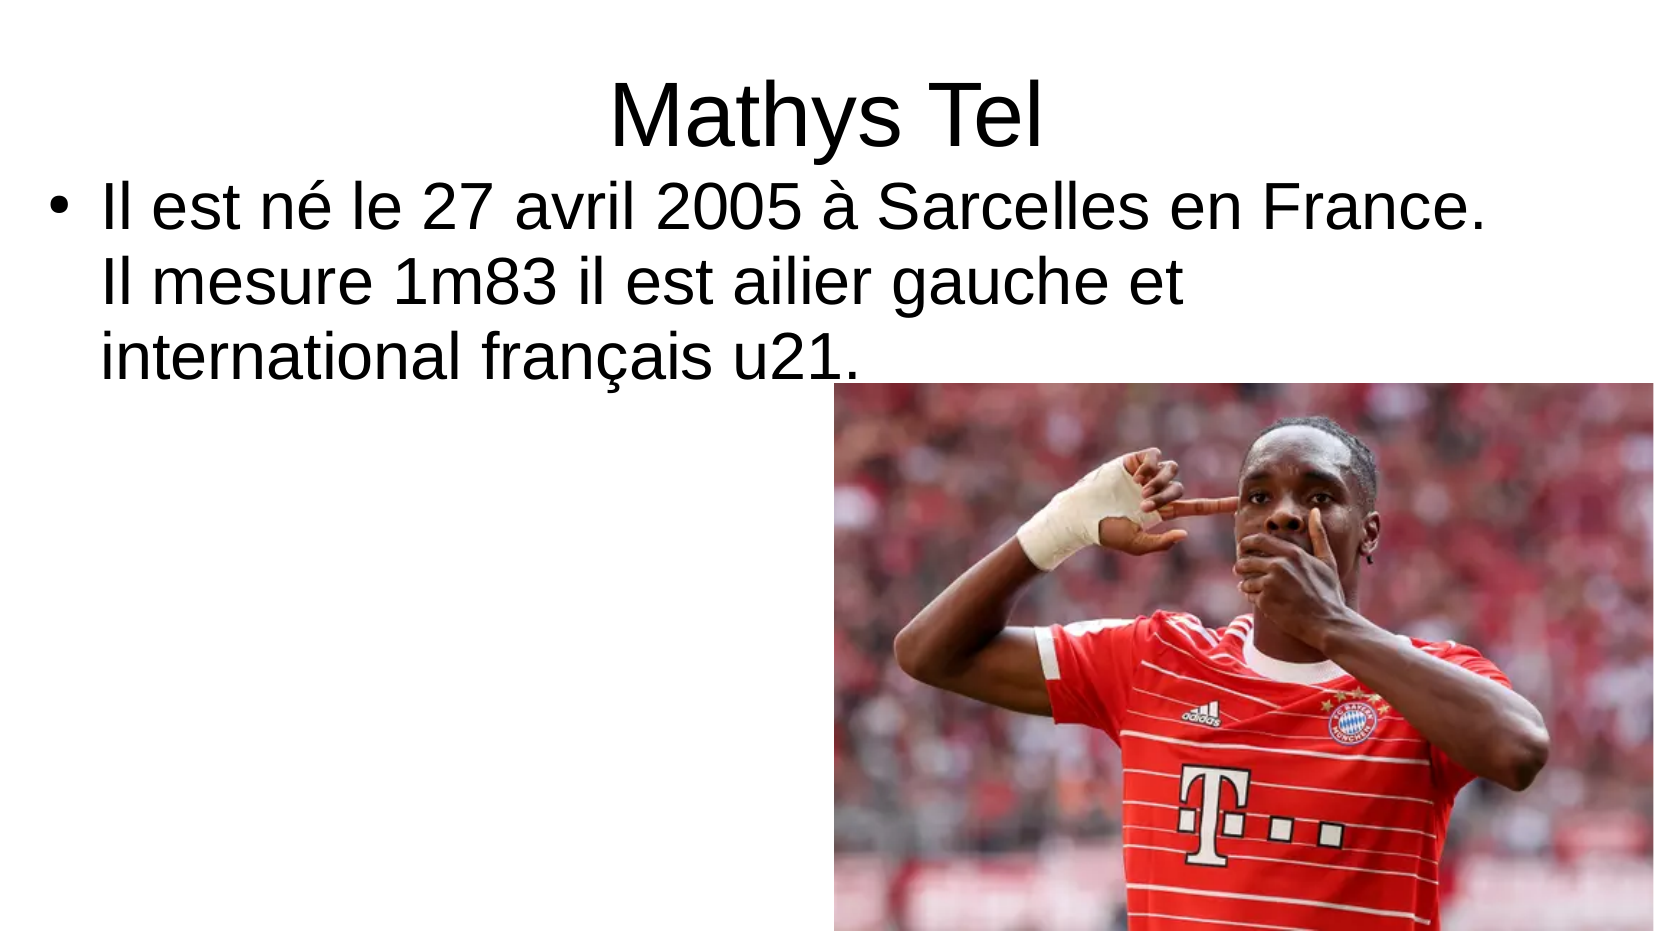

# Mathys Tel
Il est né le 27 avril 2005 à Sarcelles en France. Il mesure 1m83 il est ailier gauche et international français u21.